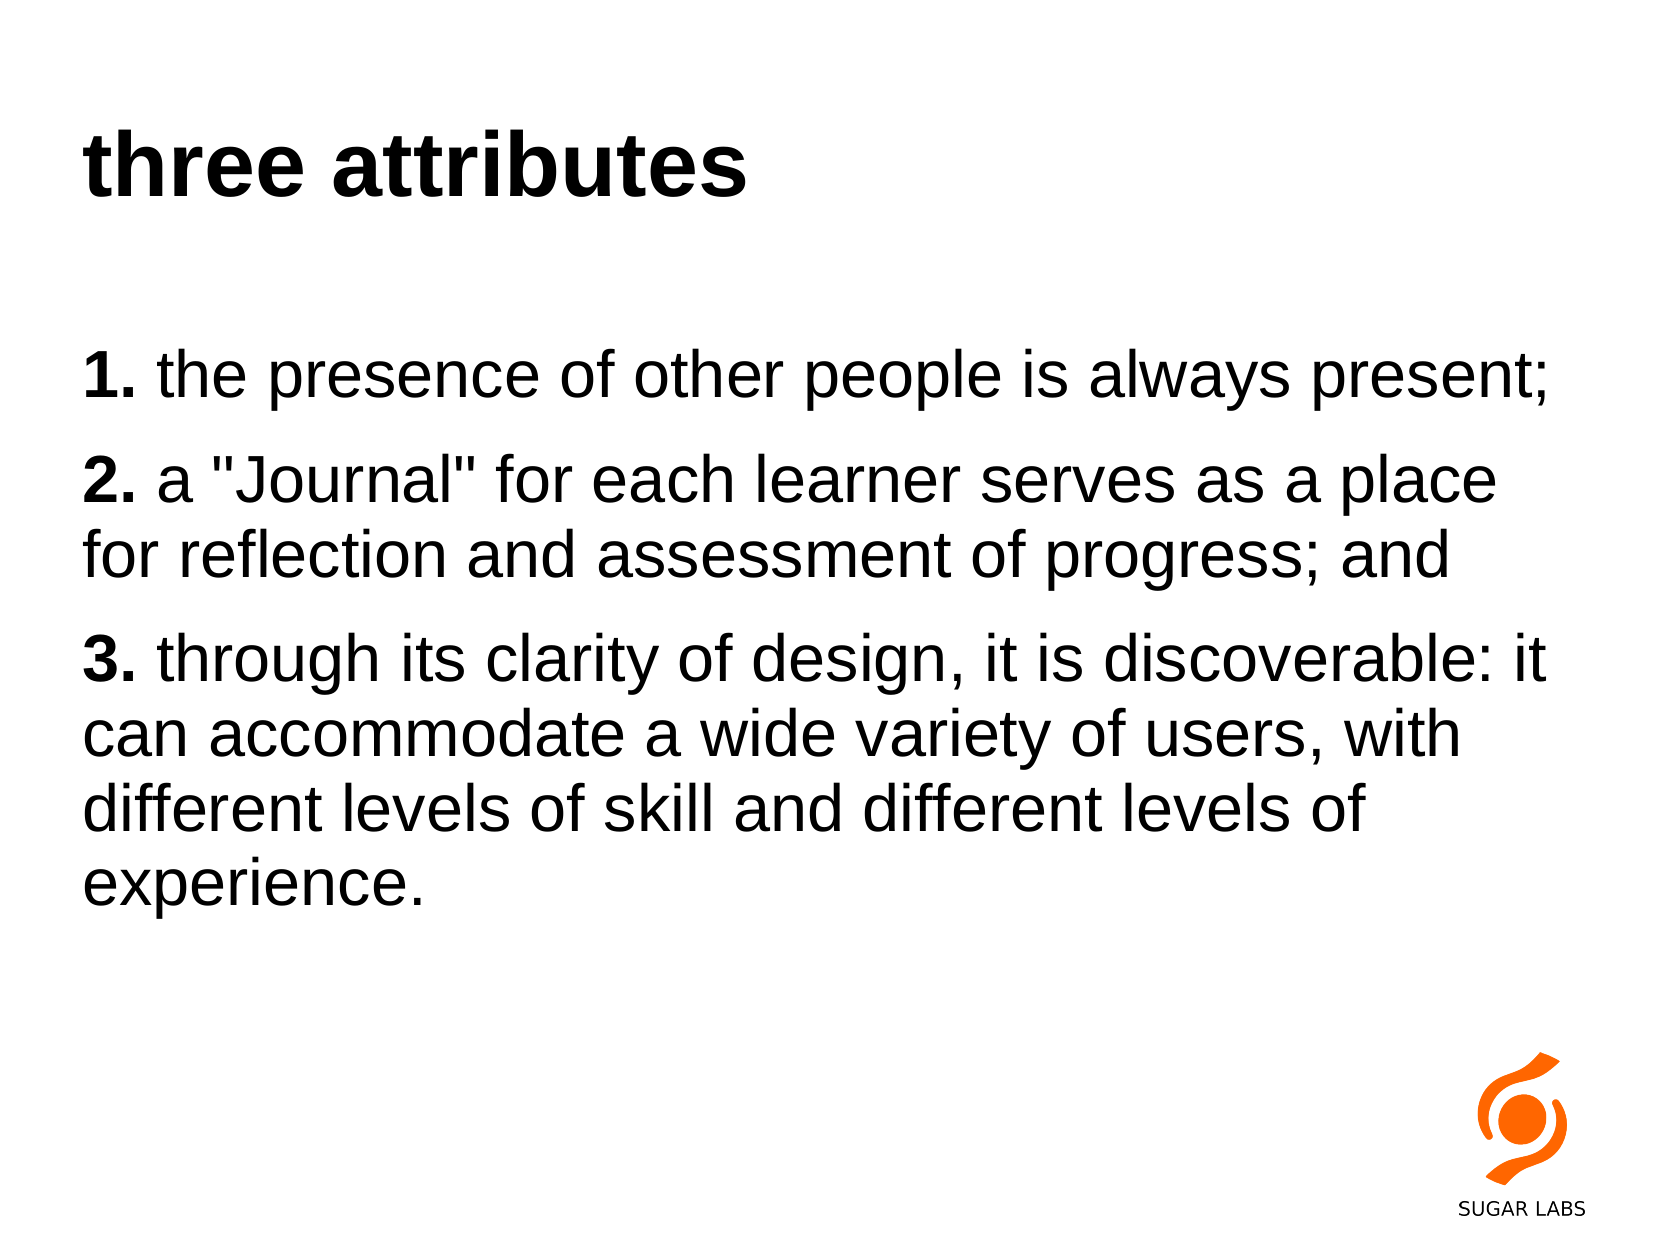

# three attributes
1. the presence of other people is always present;
2. a "Journal" for each learner serves as a place for reflection and assessment of progress; and
3. through its clarity of design, it is discoverable: it can accommodate a wide variety of users, with different levels of skill and different levels of experience.